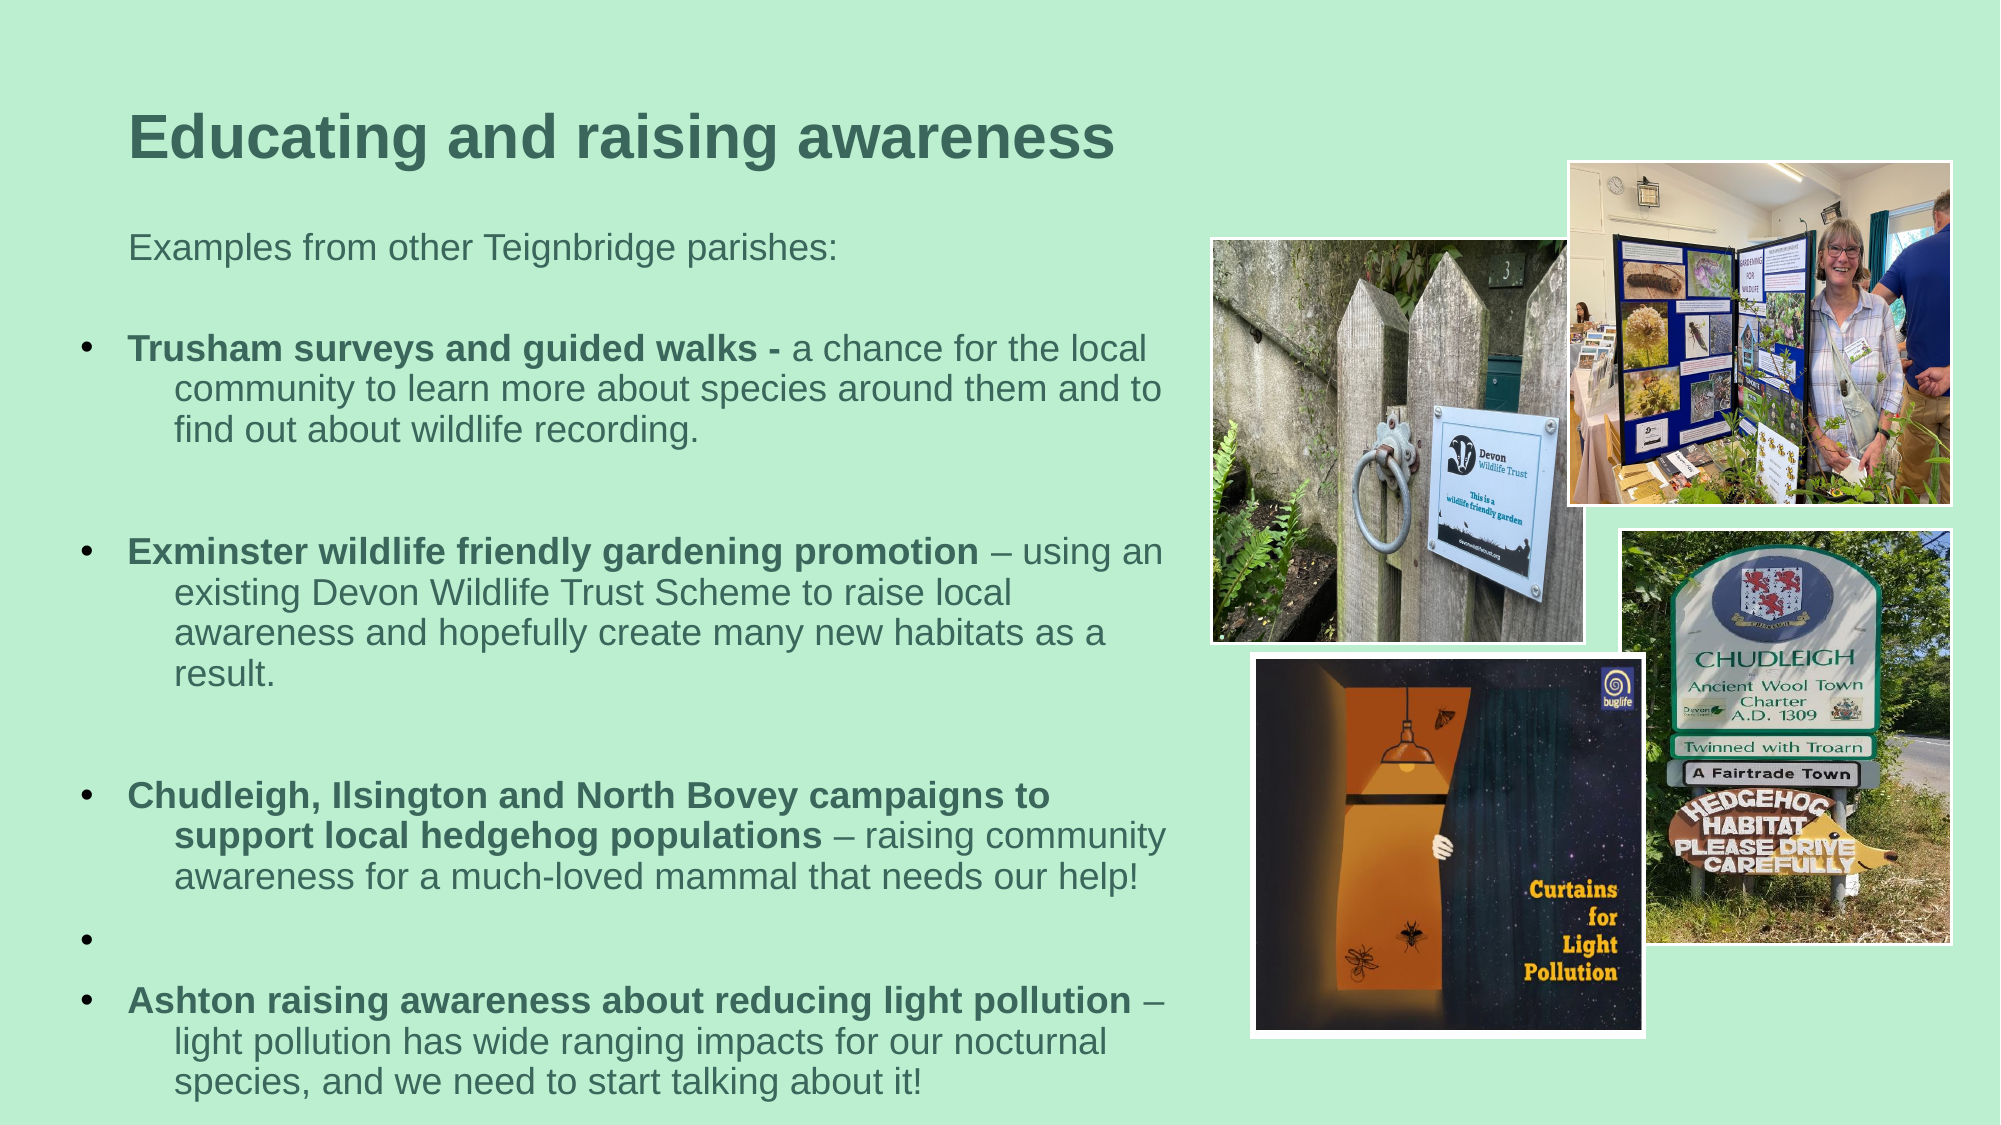

# Educating and raising awareness
.
.
.
.
Examples from other Teignbridge parishes:
Trusham surveys and guided walks - a chance for the local community to learn more about species around them and to find out about wildlife recording.
Exminster wildlife friendly gardening promotion – using an existing Devon Wildlife Trust Scheme to raise local awareness and hopefully create many new habitats as a result.
Chudleigh, Ilsington and North Bovey campaigns to support local hedgehog populations – raising community awareness for a much-loved mammal that needs our help!
Ashton raising awareness about reducing light pollution – light pollution has wide ranging impacts for our nocturnal species, and we need to start talking about it!